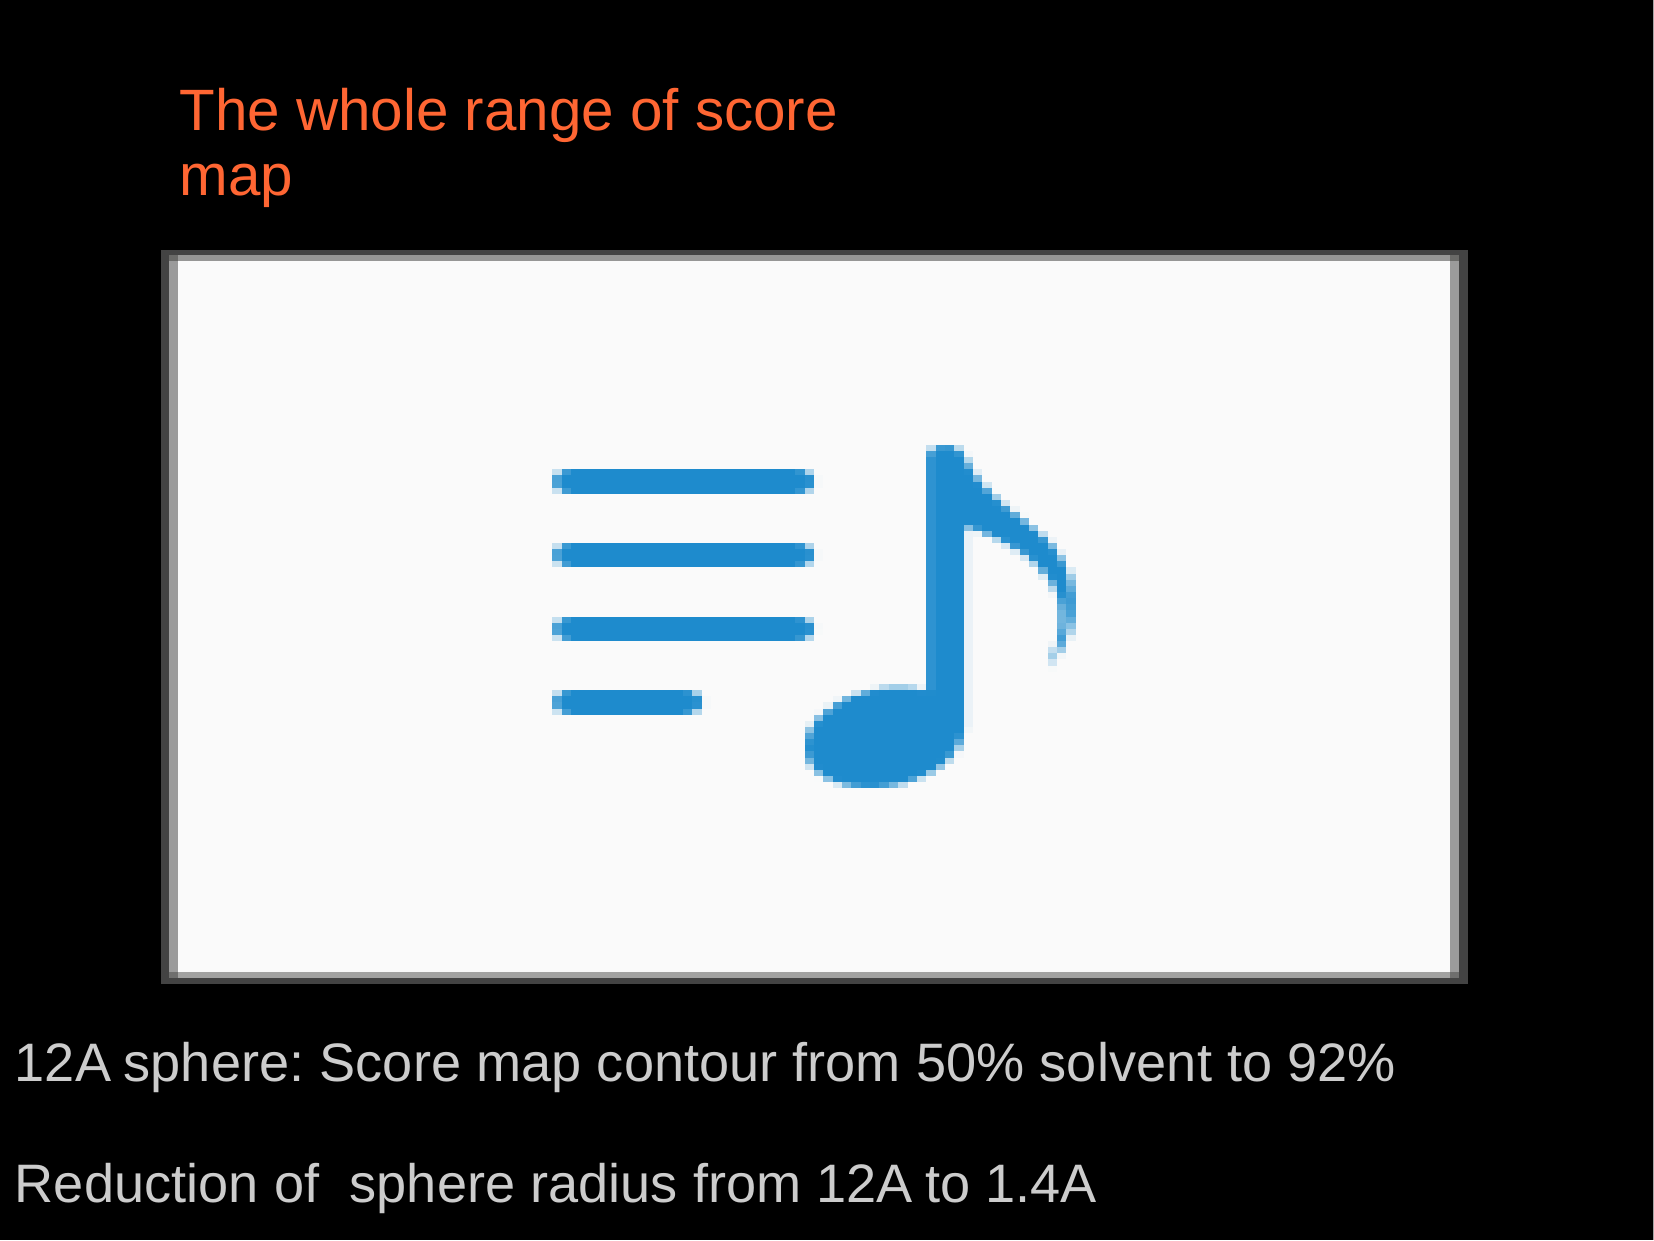

# Contours
The whole range of score map
12A sphere: Score map contour from 50% solvent to 92%
Reduction of sphere radius from 12A to 1.4A